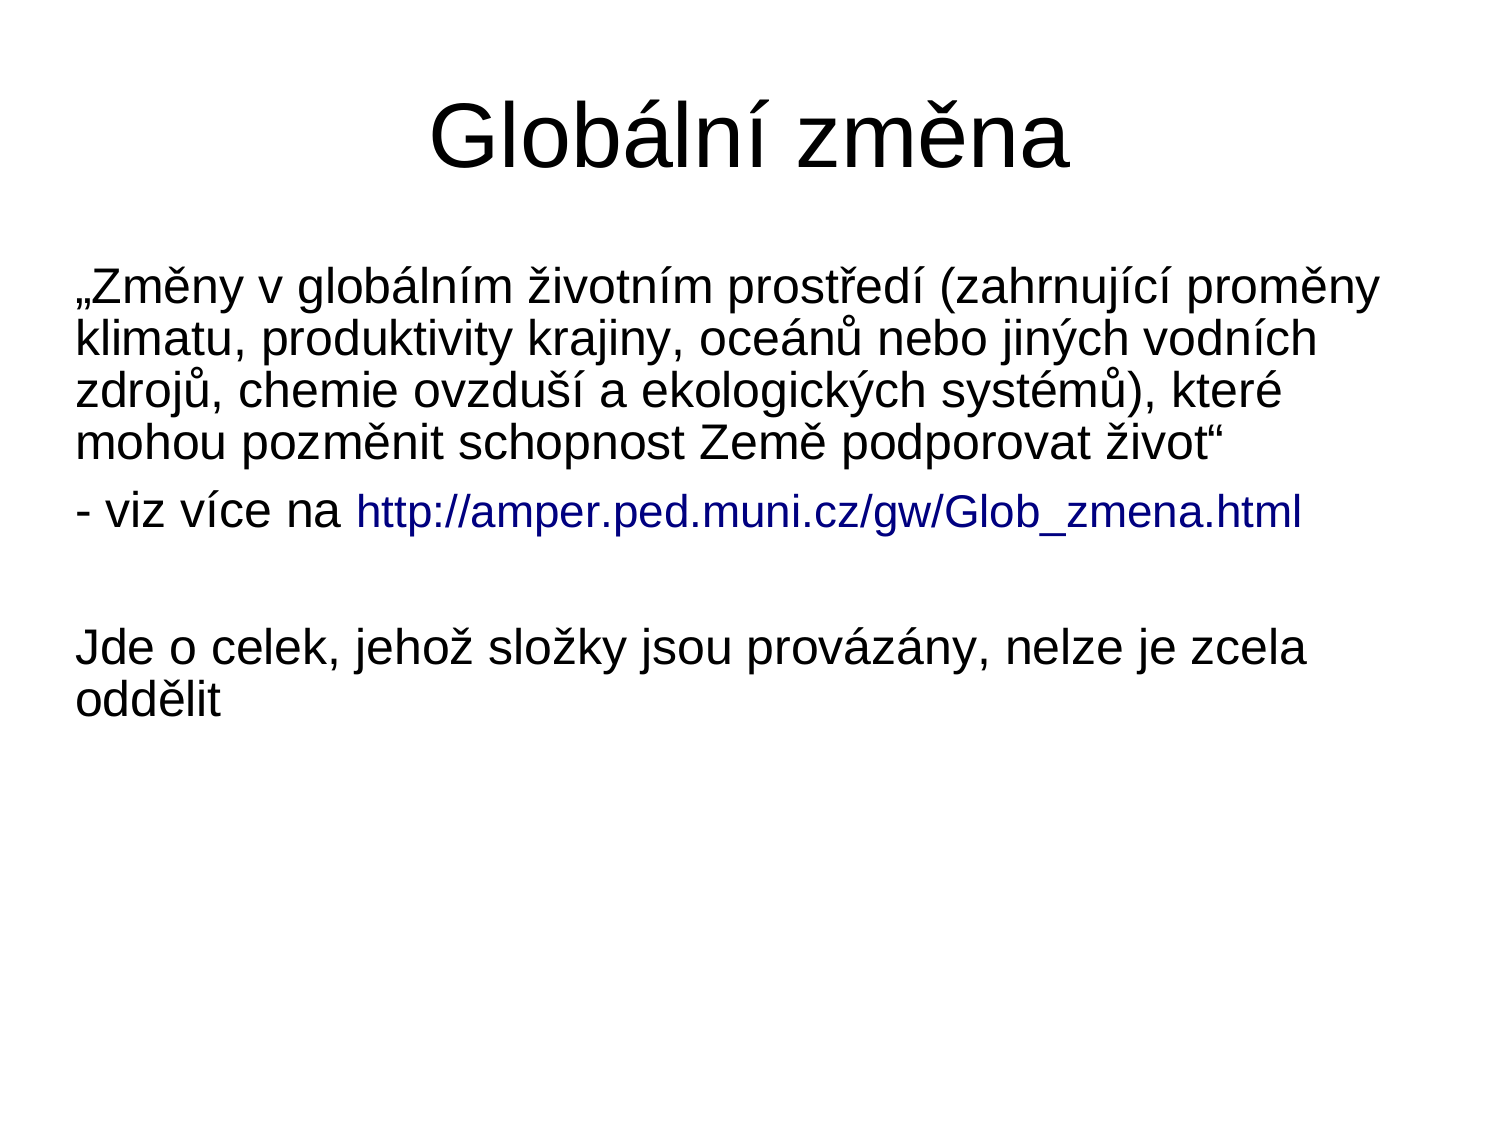

# Globální změna
„Změny v globálním životním prostředí (zahrnující proměny klimatu, produktivity krajiny, oceánů nebo jiných vodních zdrojů, chemie ovzduší a ekologických systémů), které mohou pozměnit schopnost Země podporovat život“
- viz více na http://amper.ped.muni.cz/gw/Glob_zmena.html
Jde o celek, jehož složky jsou provázány, nelze je zcela oddělit